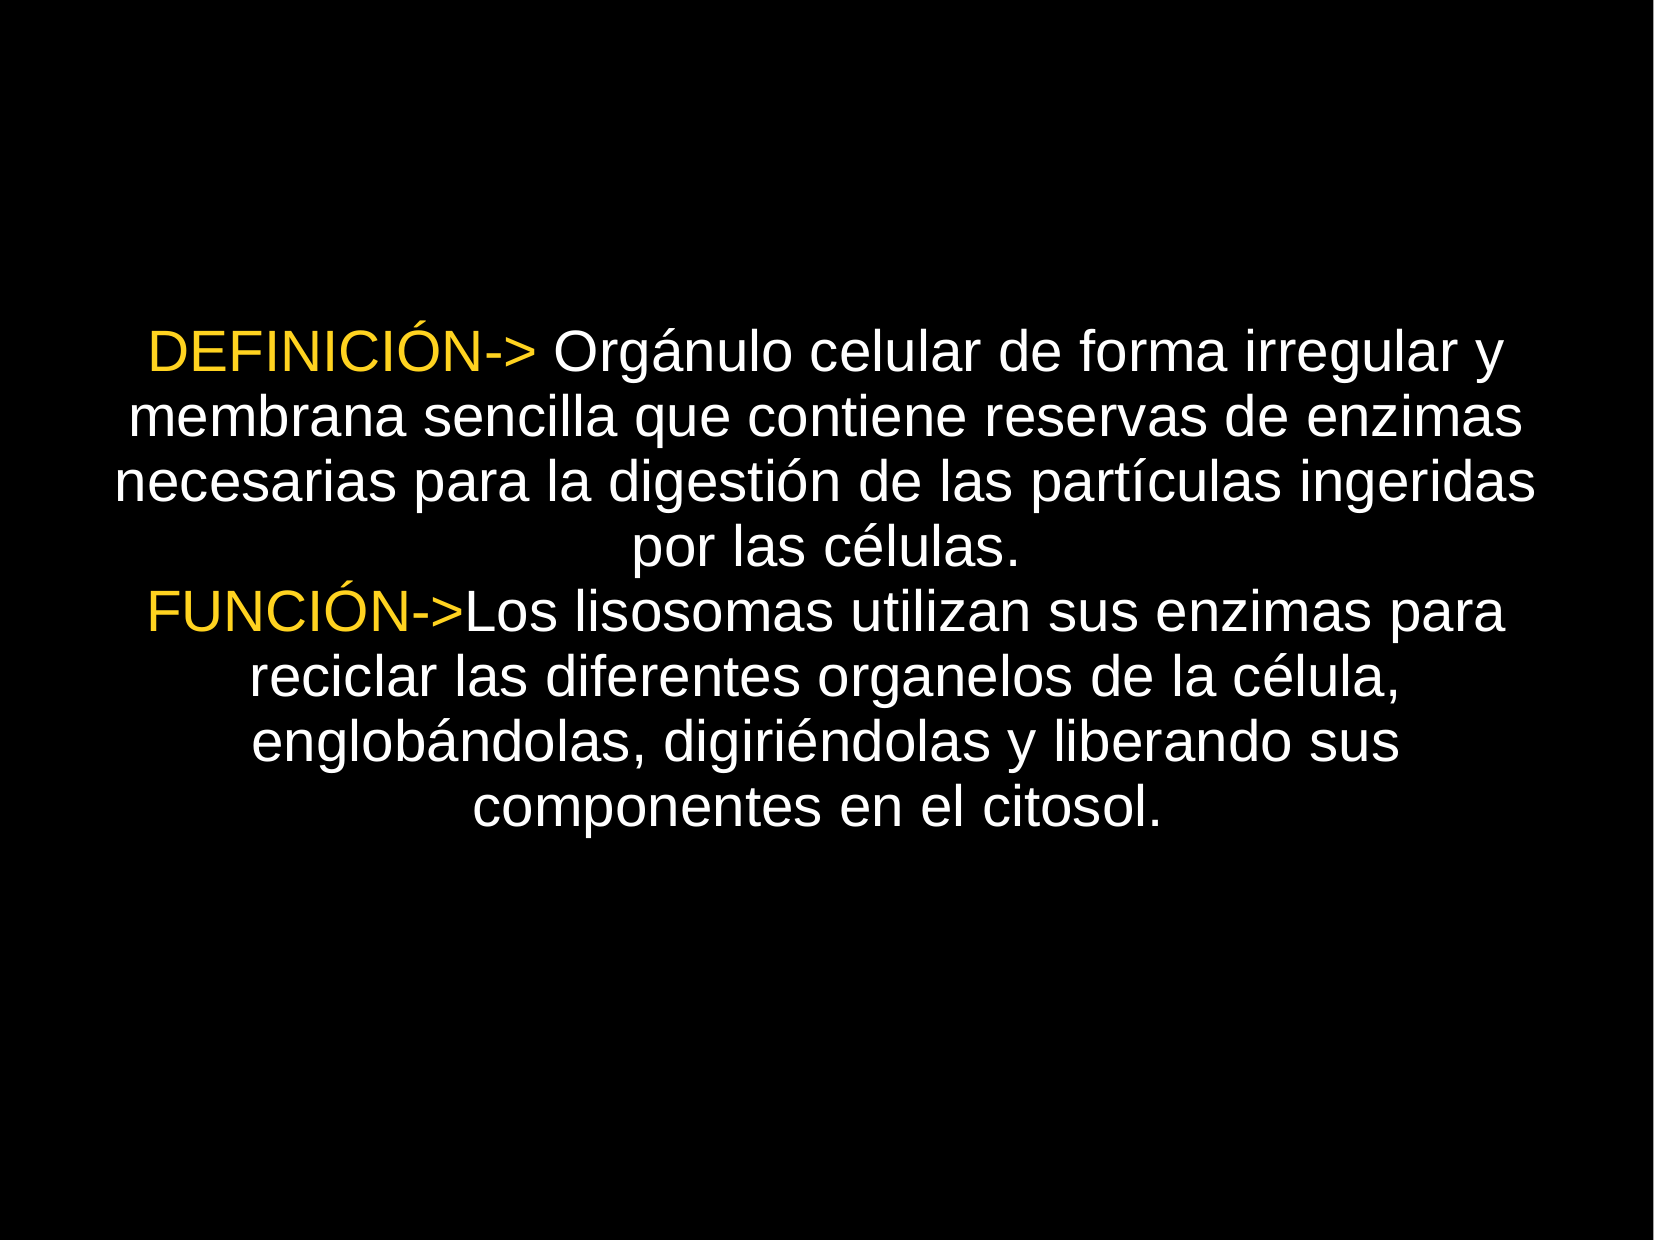

# DEFINICIÓN-> Orgánulo celular de forma irregular y membrana sencilla que contiene reservas de enzimas necesarias para la digestión de las partículas ingeridas por las células.
FUNCIÓN->Los lisosomas utilizan sus enzimas para reciclar las diferentes organelos de la célula, englobándolas, digiriéndolas y liberando sus componentes en el citosol.